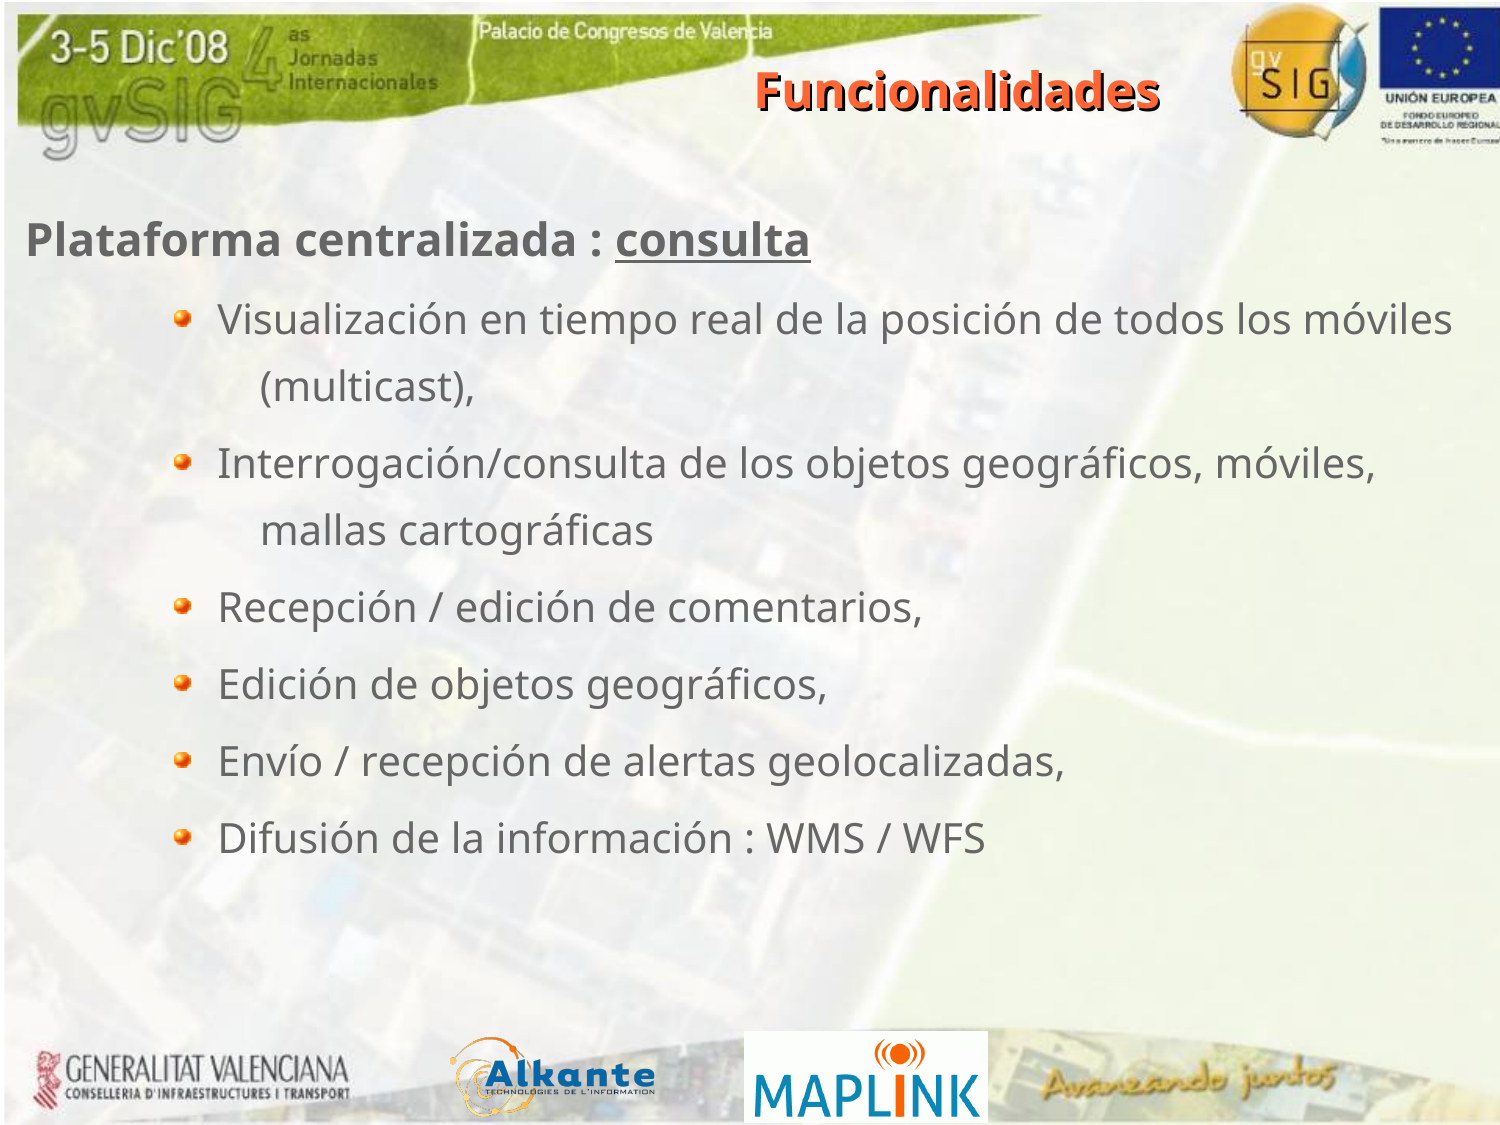

Funcionalidades
# Plataforma centralizada : consulta
Visualización en tiempo real de la posición de todos los móviles (multicast),
Interrogación/consulta de los objetos geográficos, móviles, mallas cartográficas
Recepción / edición de comentarios,
Edición de objetos geográficos,
Envío / recepción de alertas geolocalizadas,
Difusión de la información : WMS / WFS